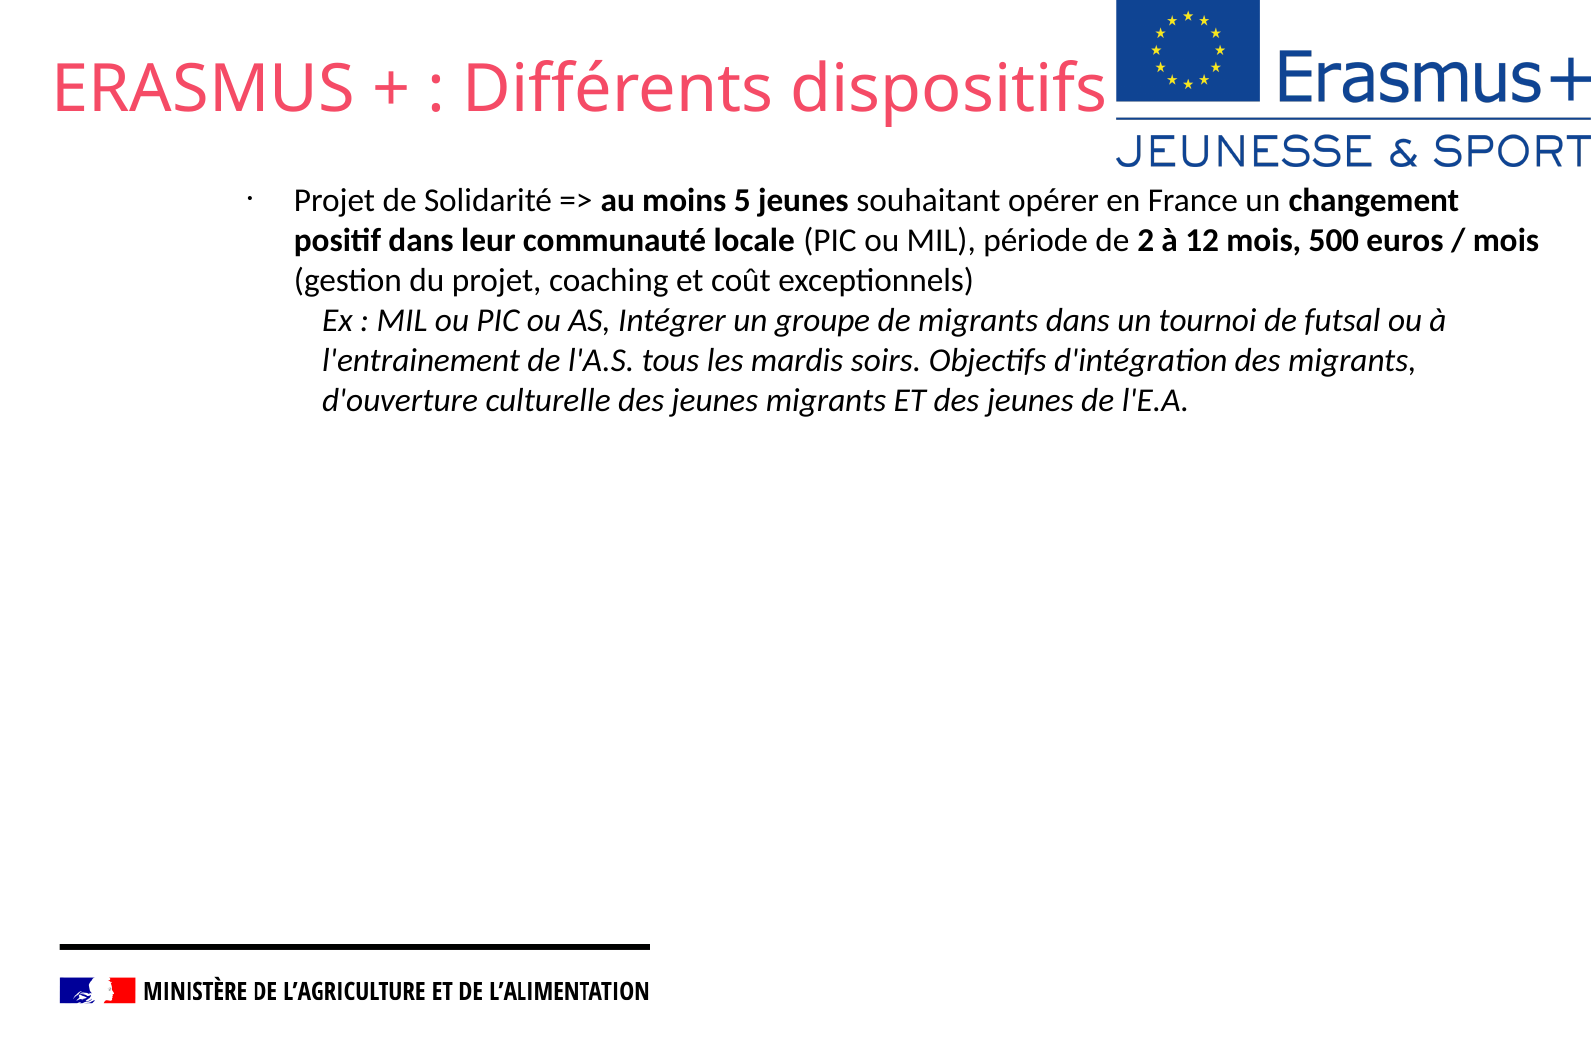

# ERASMUS + : Différents dispositifs
Projet de Solidarité => au moins 5 jeunes souhaitant opérer en France un changement positif dans leur communauté locale (PIC ou MIL), période de 2 à 12 mois, 500 euros / mois (gestion du projet, coaching et coût exceptionnels)
Ex : MIL ou PIC ou AS, Intégrer un groupe de migrants dans un tournoi de futsal ou à l'entrainement de l'A.S. tous les mardis soirs. Objectifs d'intégration des migrants, d'ouverture culturelle des jeunes migrants ET des jeunes de l'E.A.